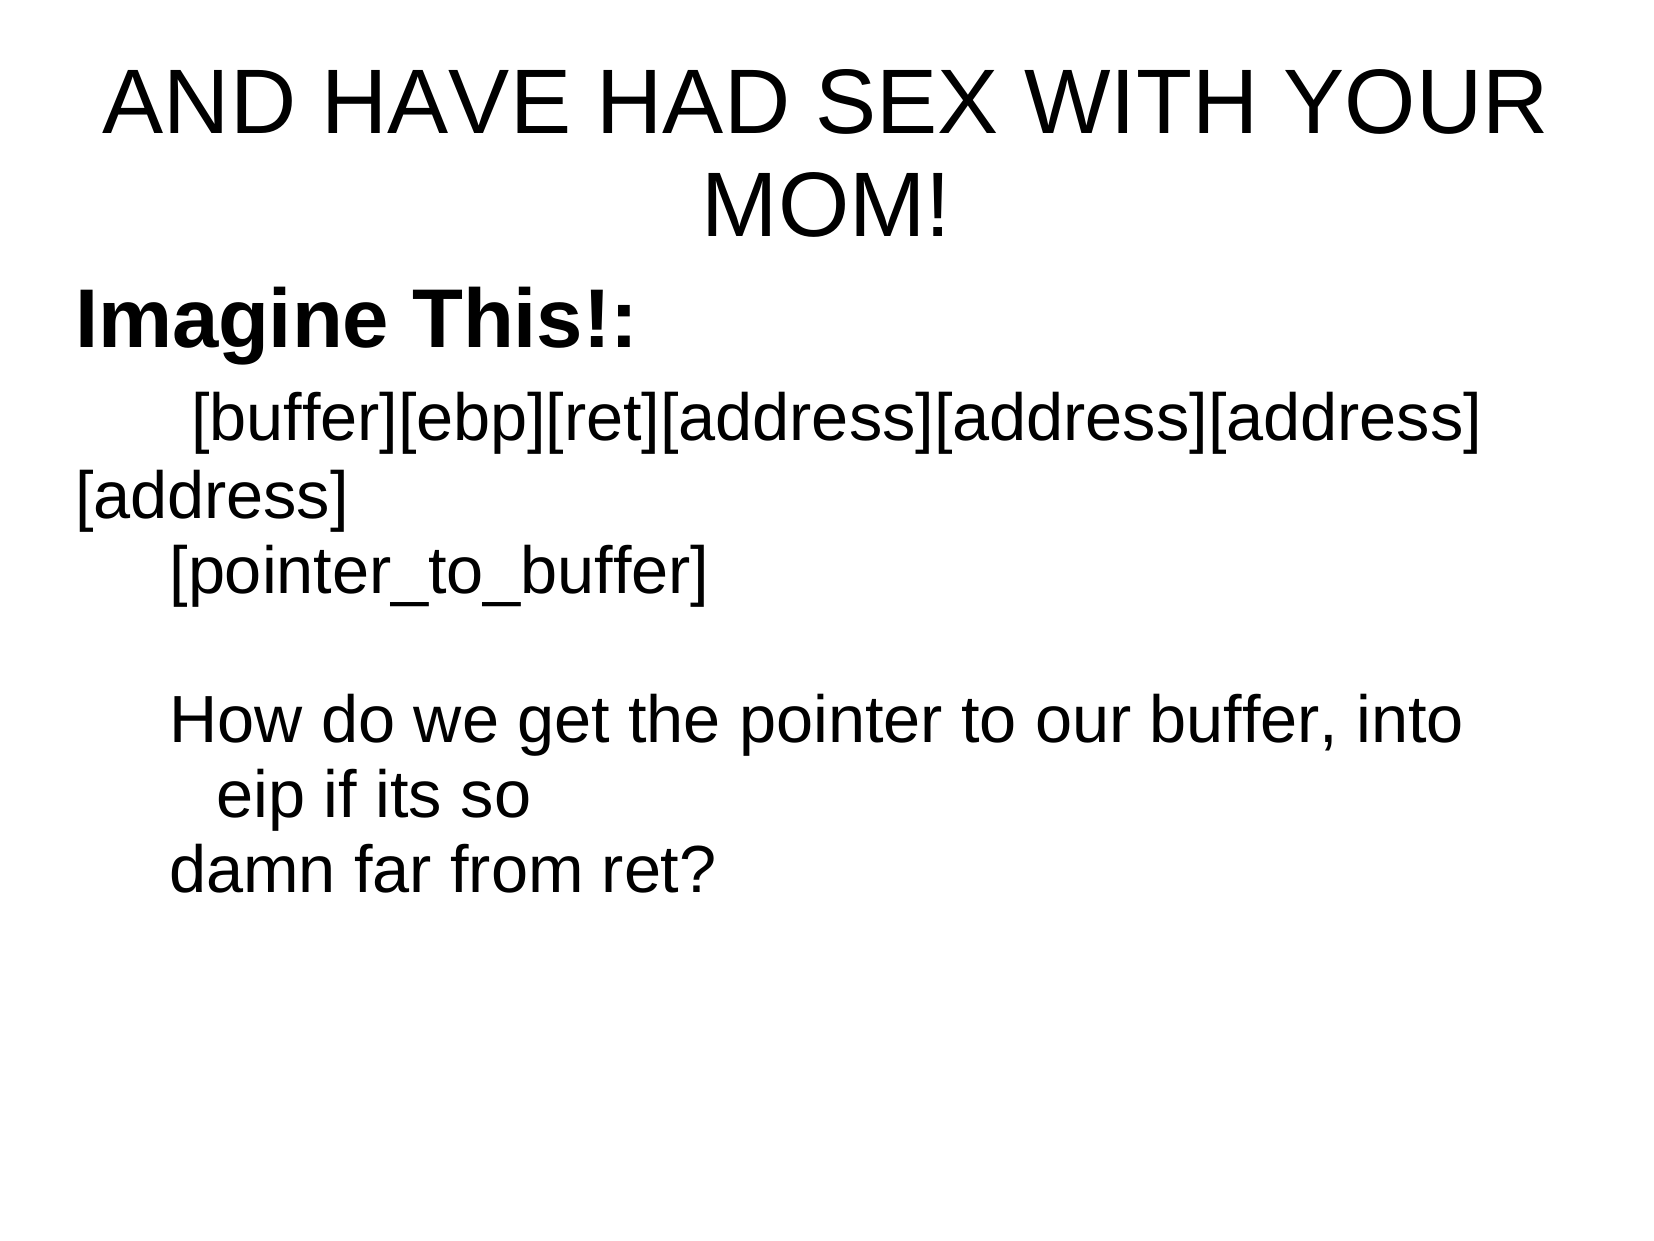

# AND HAVE HAD SEX WITH YOUR MOM!
Imagine This!:
 [buffer][ebp][ret][address][address][address][address]
[pointer_to_buffer]
How do we get the pointer to our buffer, into eip if its so
damn far from ret?